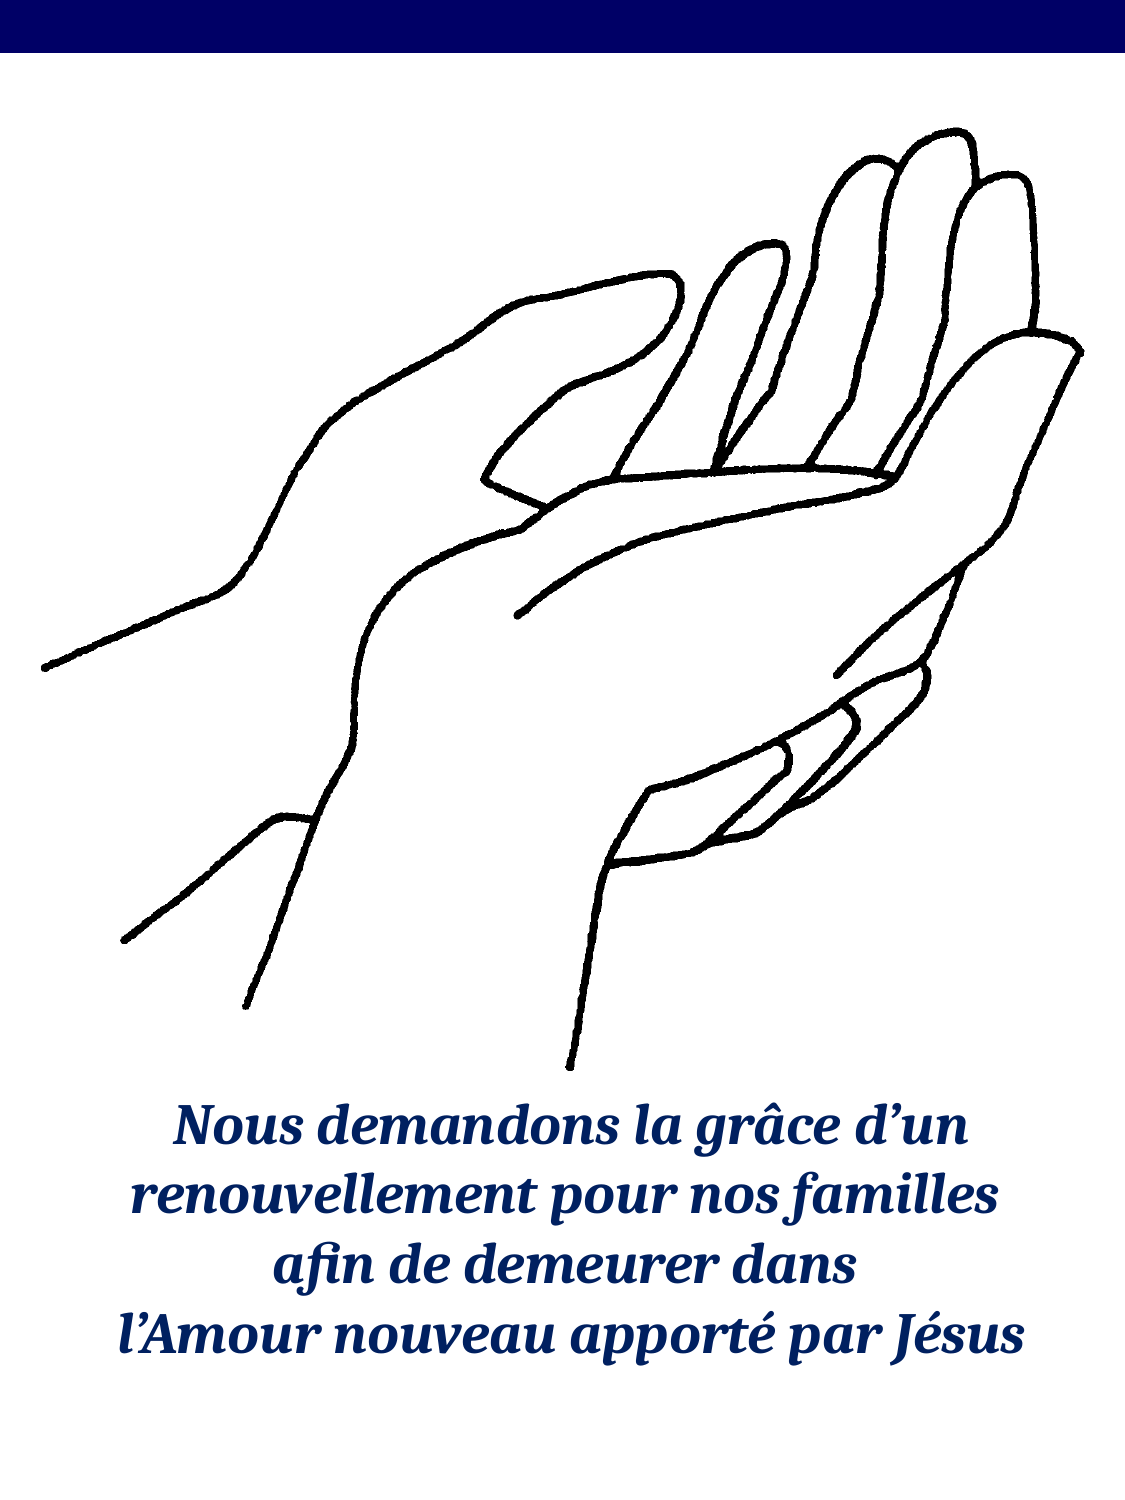

Nous demandons la grâce d’un renouvellement pour nos familles
afin de demeurer dans
l’Amour nouveau apporté par Jésus